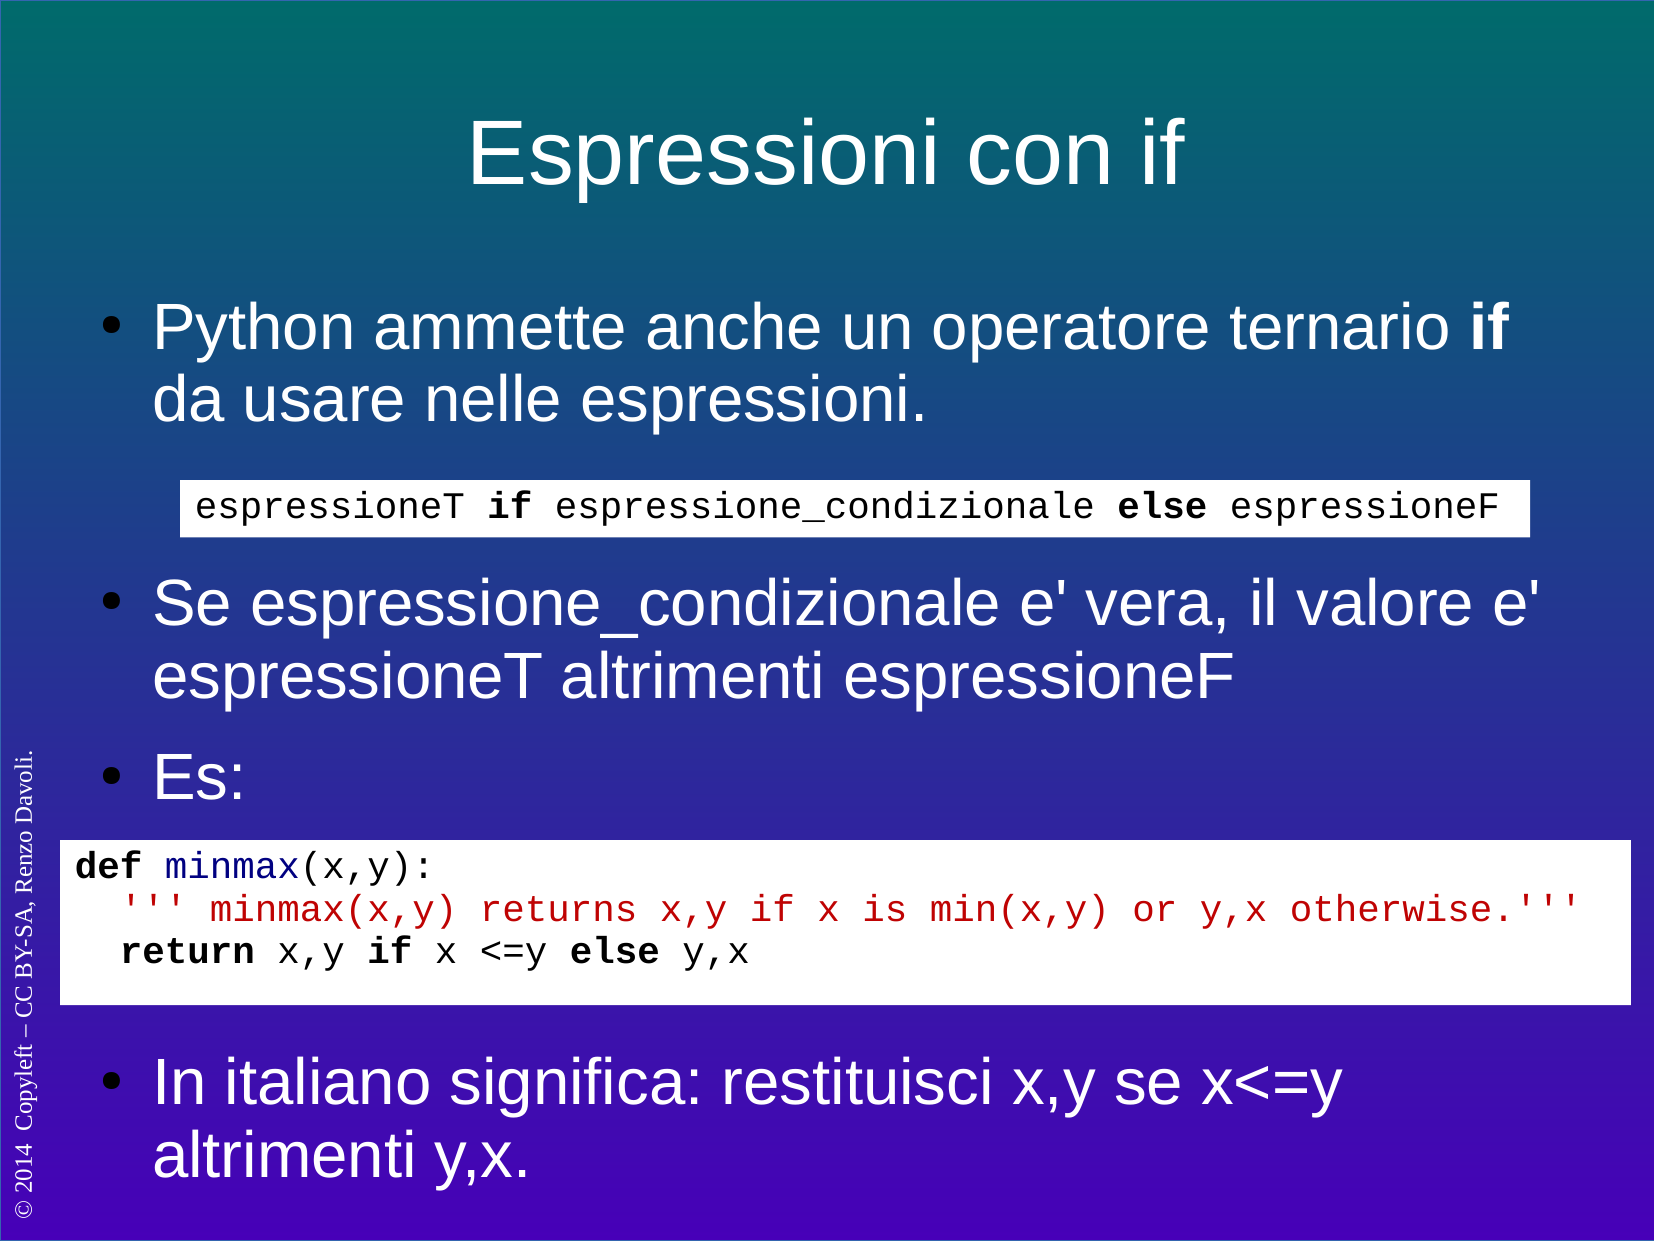

# Espressioni con if
Python ammette anche un operatore ternario if da usare nelle espressioni.
Se espressione_condizionale e' vera, il valore e' espressioneT altrimenti espressioneF
Es:
In italiano significa: restituisci x,y se x<=y altrimenti y,x.
espressioneT if espressione_condizionale else espressioneF
def minmax(x,y):
 ''' minmax(x,y) returns x,y if x is min(x,y) or y,x otherwise.'''
 return x,y if x <=y else y,x